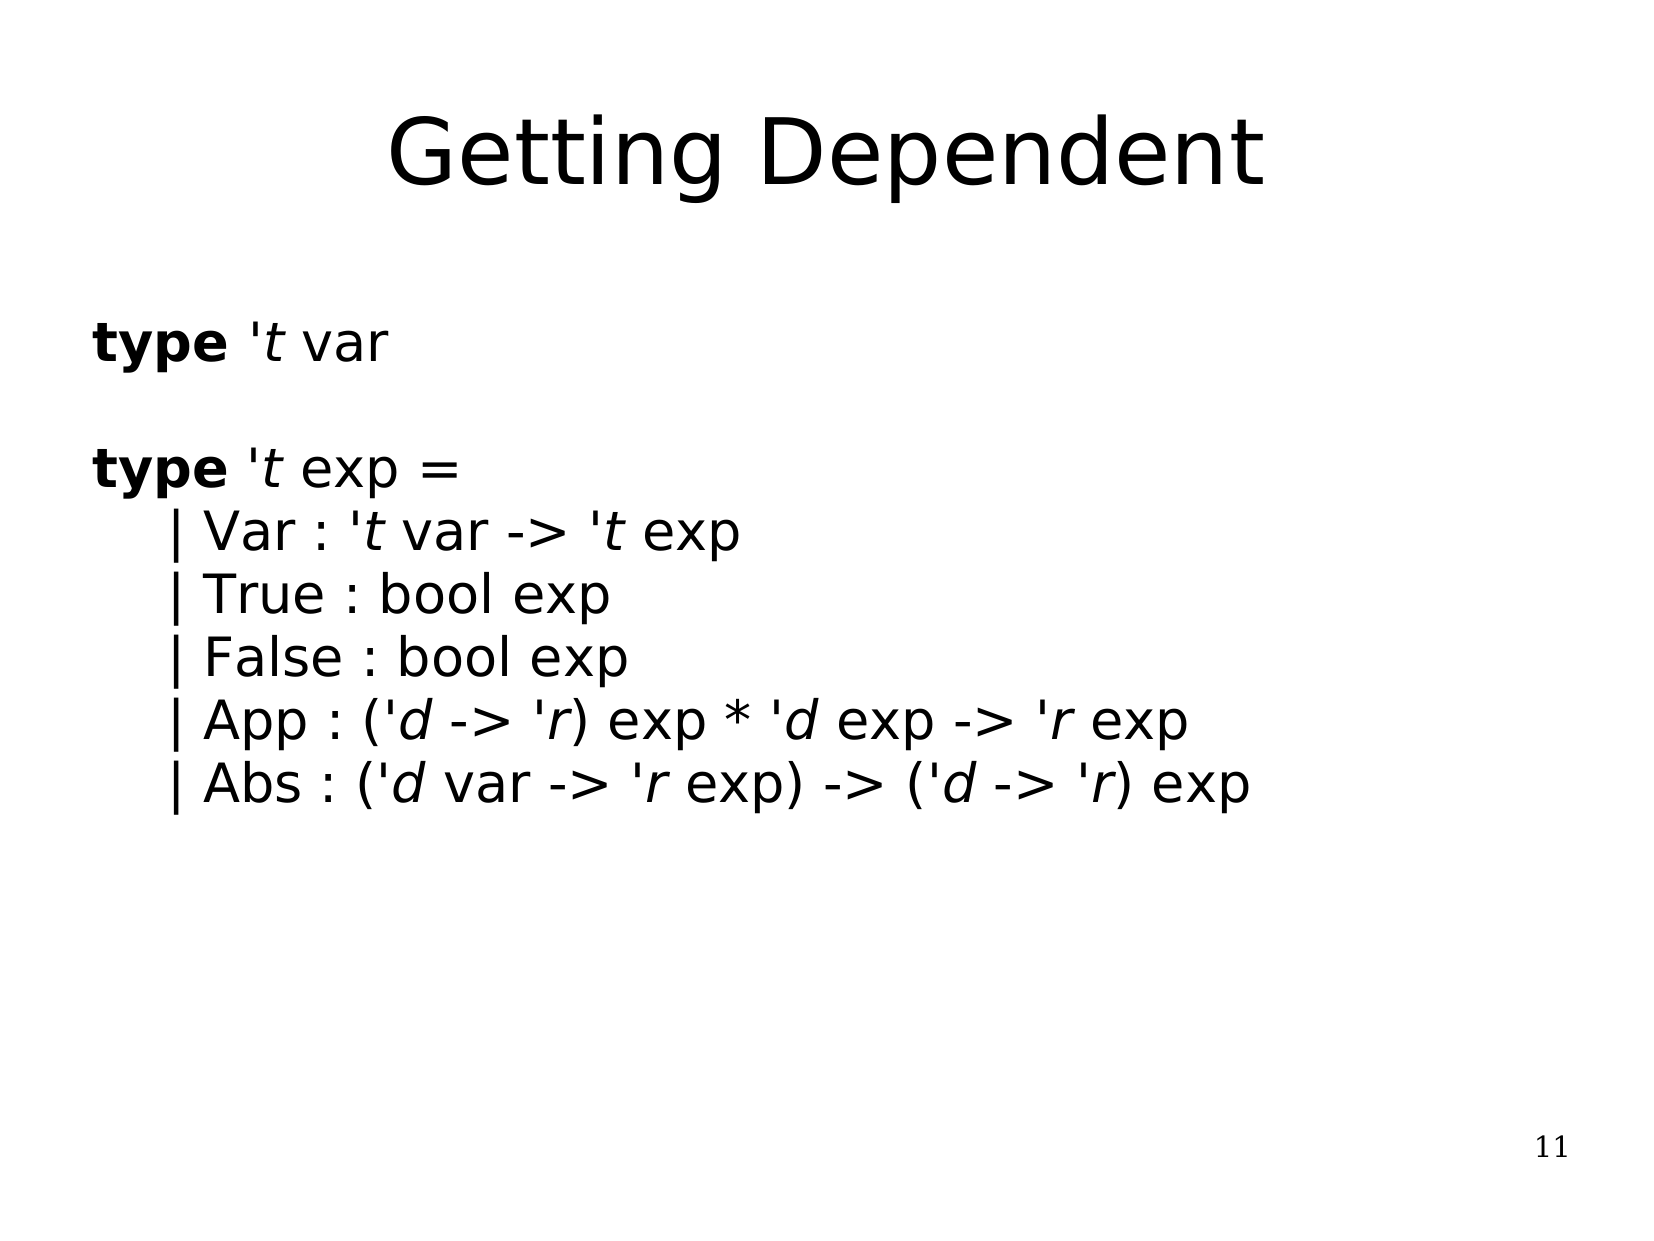

# Getting Dependent
type 't var
type 't exp =
	| Var : 't var -> 't exp
	| True : bool exp
	| False : bool exp
	| App : ('d -> 'r) exp * 'd exp -> 'r exp
	| Abs : ('d var -> 'r exp) -> ('d -> 'r) exp
11